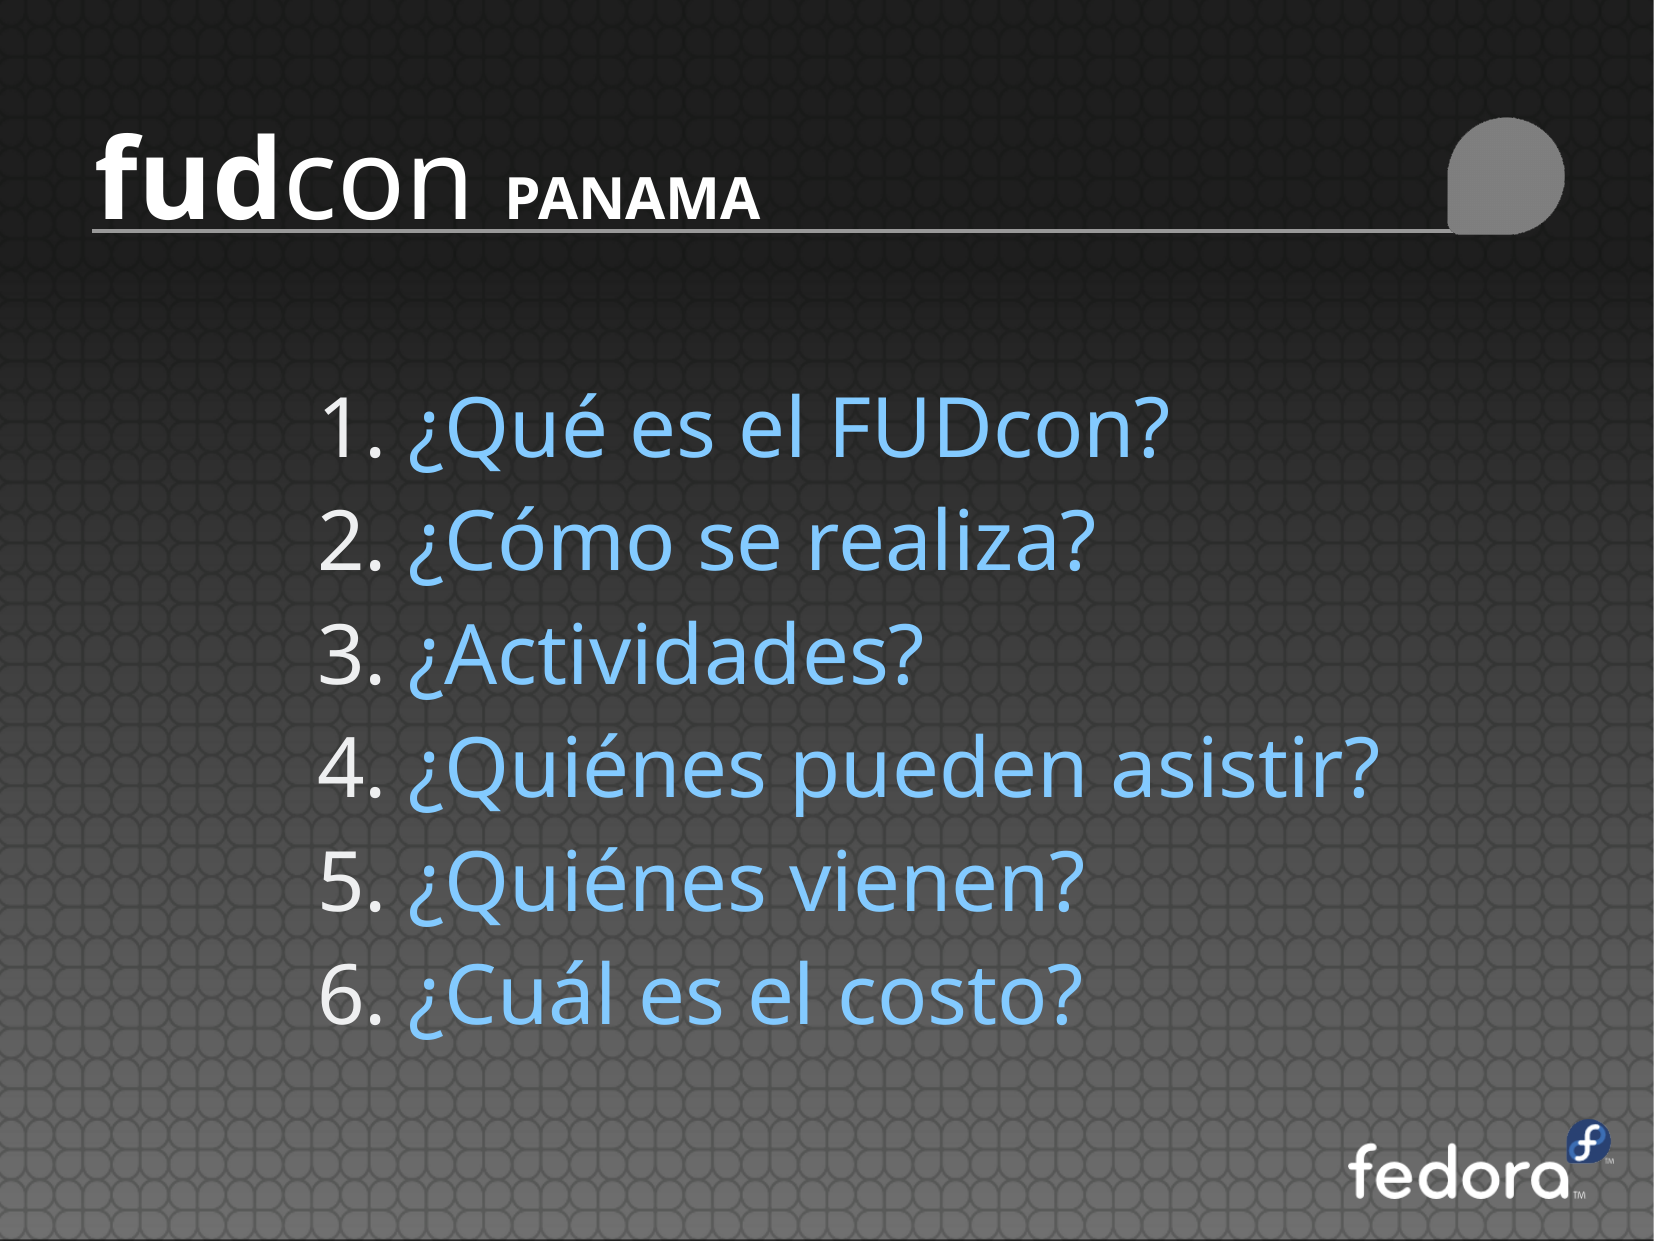

# fudcon PANAMA
 ¿Qué es el FUDcon?
 ¿Cómo se realiza?
 ¿Actividades?
 ¿Quiénes pueden asistir?
 ¿Quiénes vienen?
 ¿Cuál es el costo?